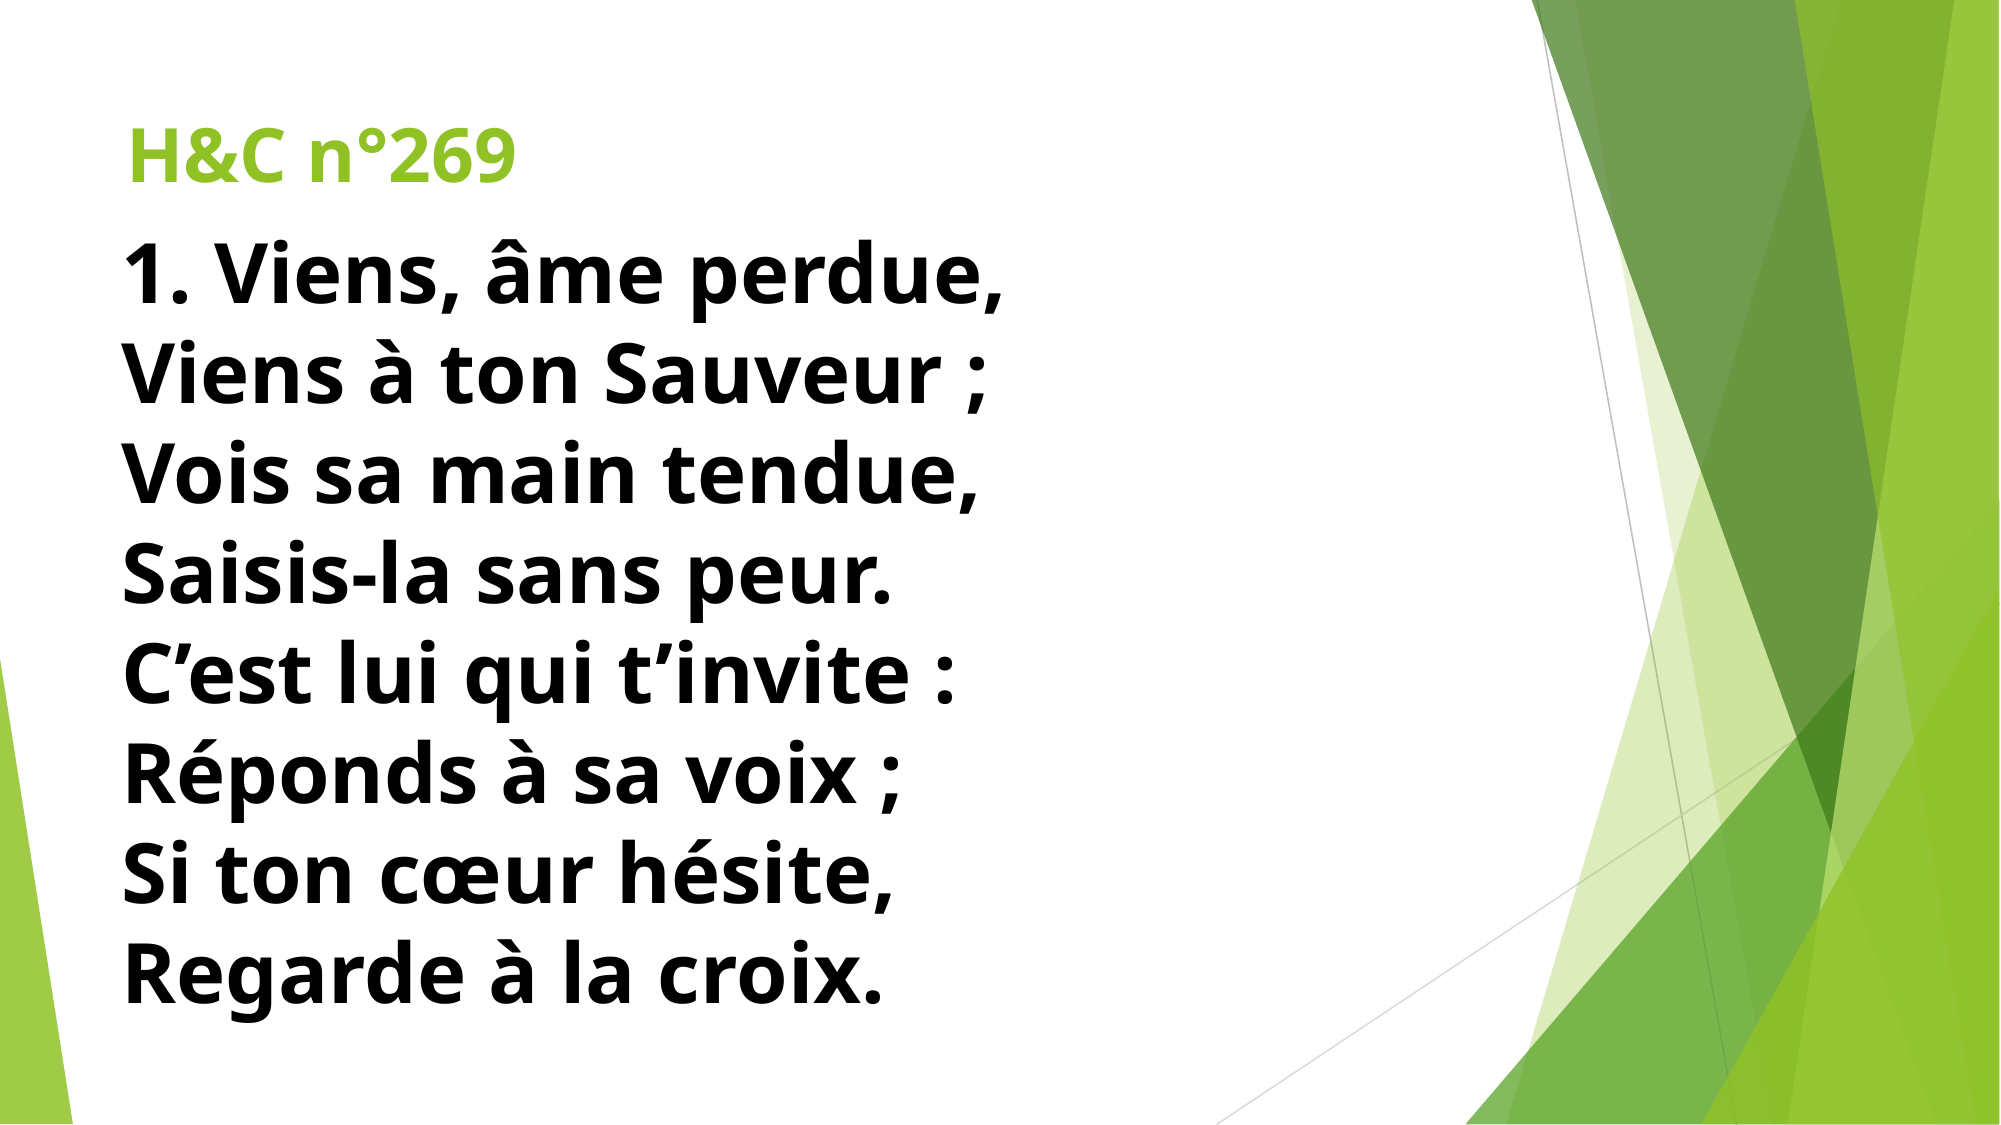

H&C n°269
1. Viens, âme perdue,
Viens à ton Sauveur ;
Vois sa main tendue,
Saisis-la sans peur.
C’est lui qui t’invite :
Réponds à sa voix ;
Si ton cœur hésite,
Regarde à la croix.